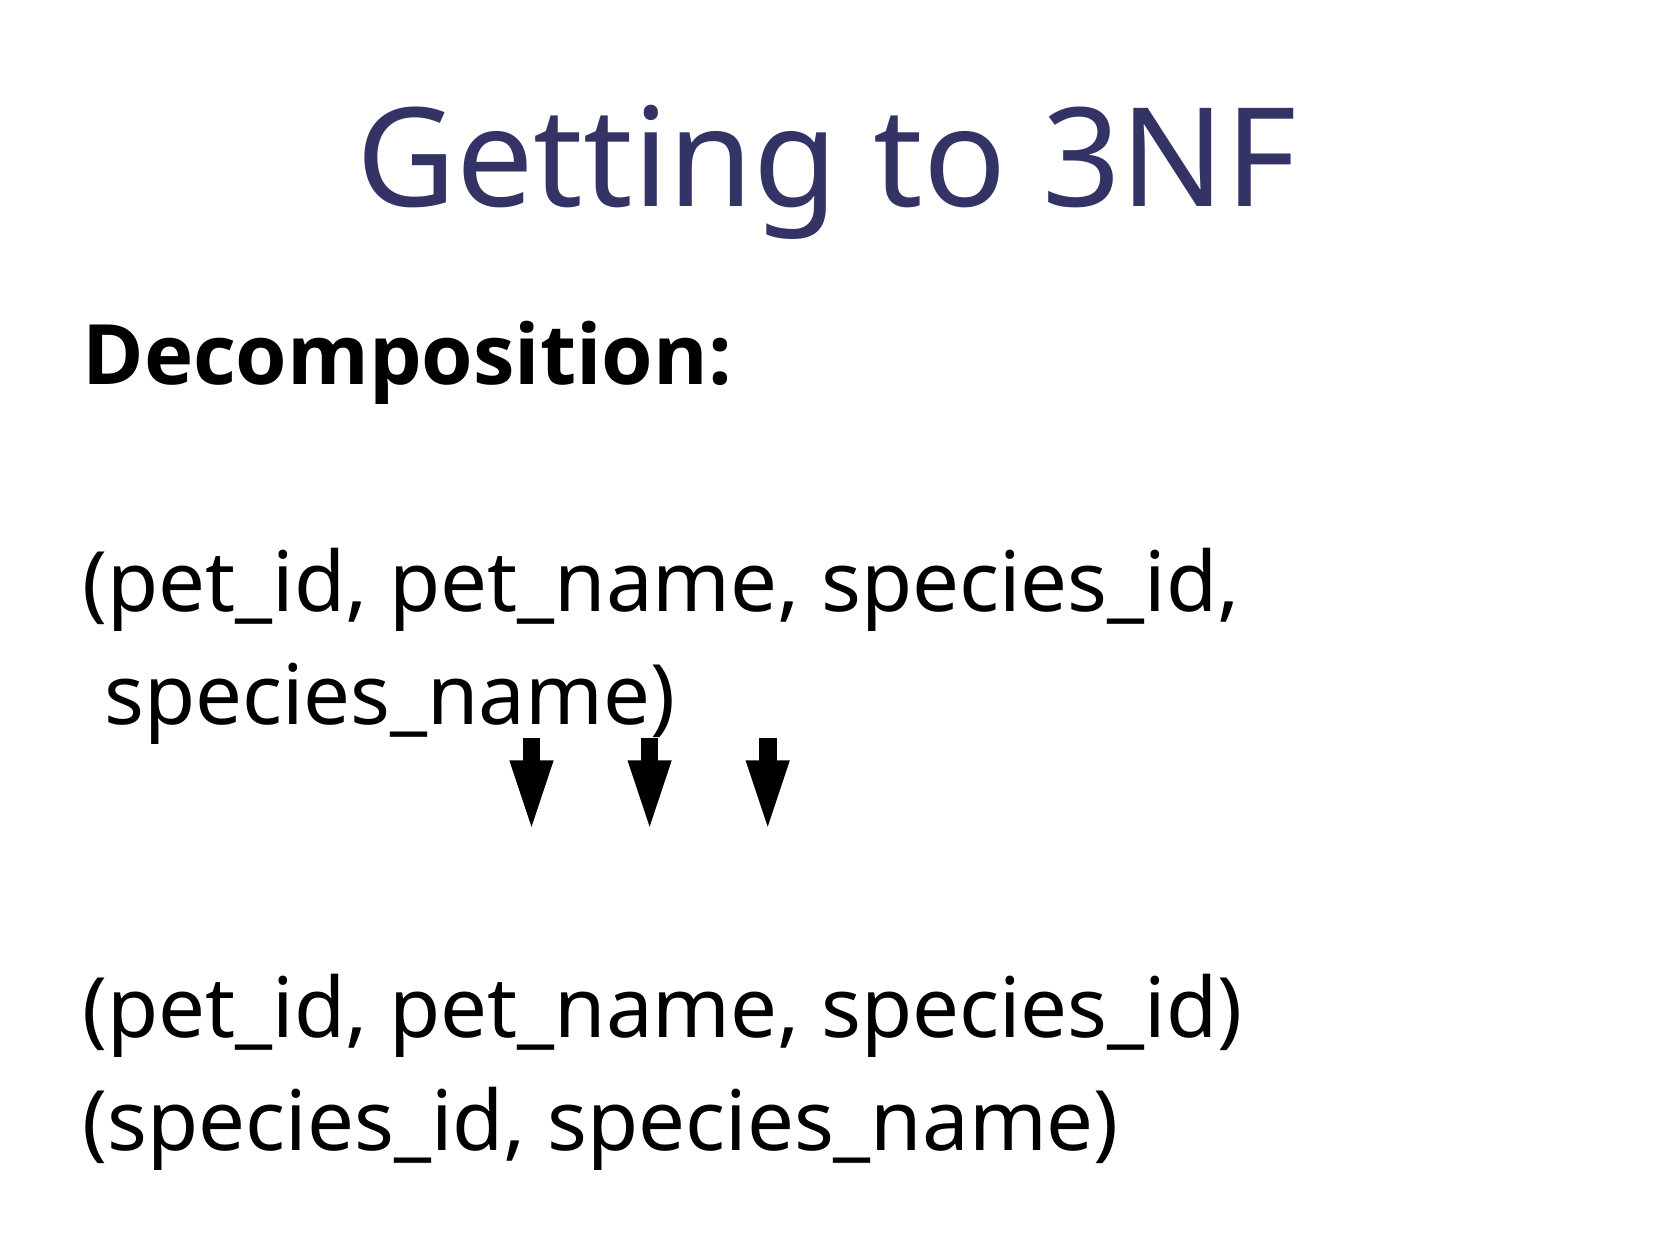

# Getting to 3NF
Decomposition:
(pet_id, pet_name, species_id,
 species_name)
(pet_id, pet_name, species_id)
(species_id, species_name)